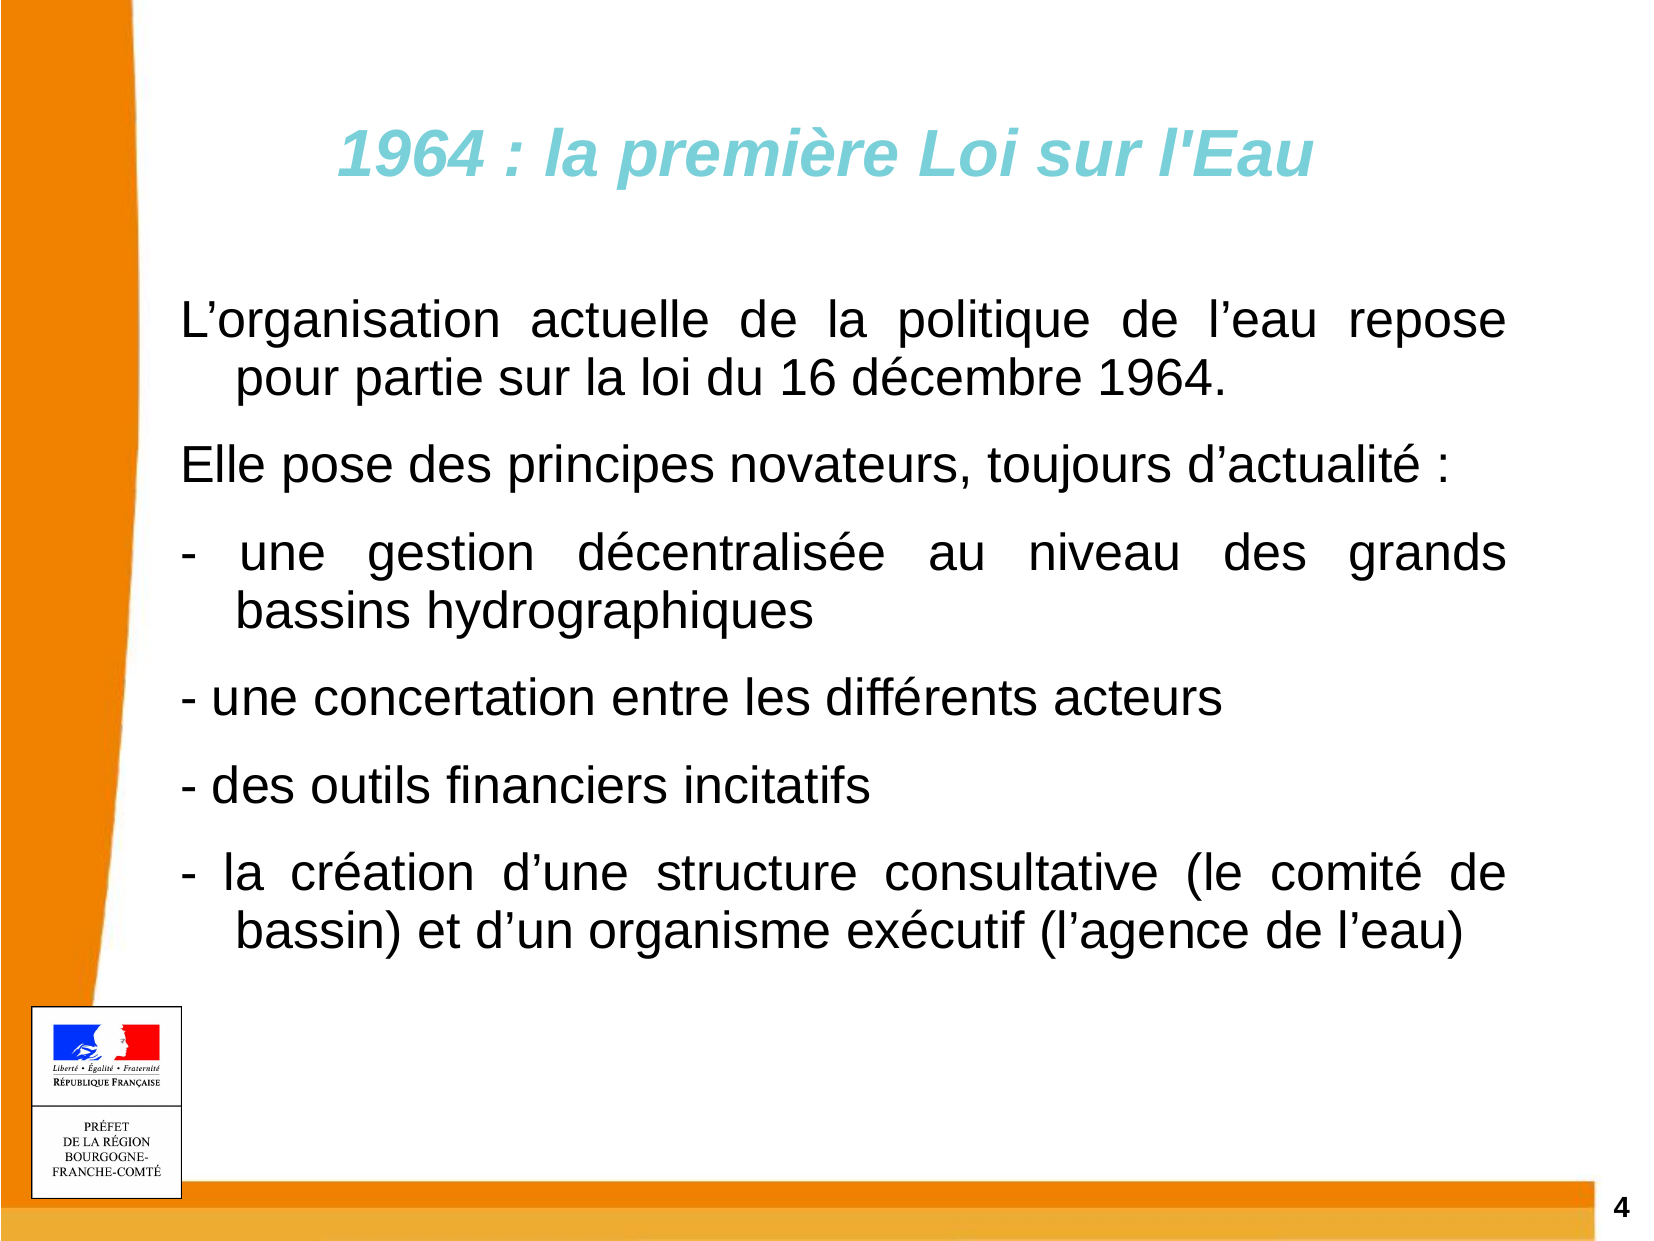

# 1964 : la première Loi sur l'Eau
L’organisation actuelle de la politique de l’eau repose pour partie sur la loi du 16 décembre 1964.
Elle pose des principes novateurs, toujours d’actualité :
- une gestion décentralisée au niveau des grands bassins hydrographiques
- une concertation entre les différents acteurs
- des outils financiers incitatifs
- la création d’une structure consultative (le comité de bassin) et d’un organisme exécutif (l’agence de l’eau)
4